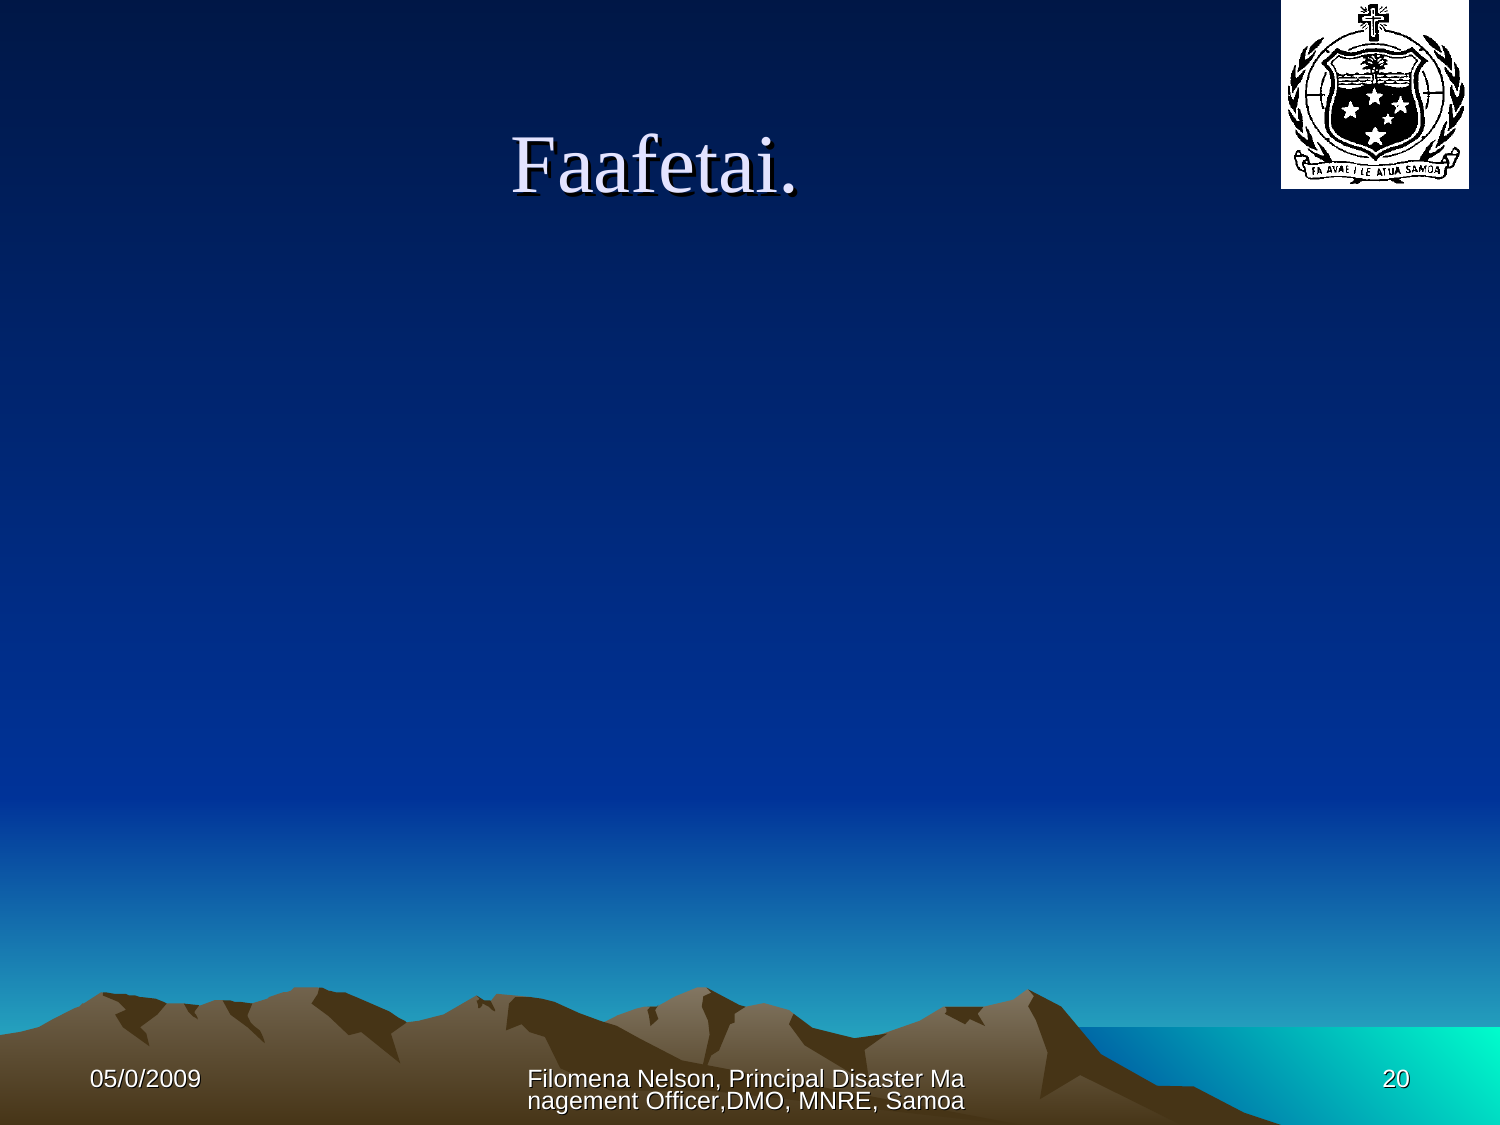

# Faafetai.
05/0/2009
Filomena Nelson, Principal Disaster Management Officer,DMO, MNRE, Samoa
20